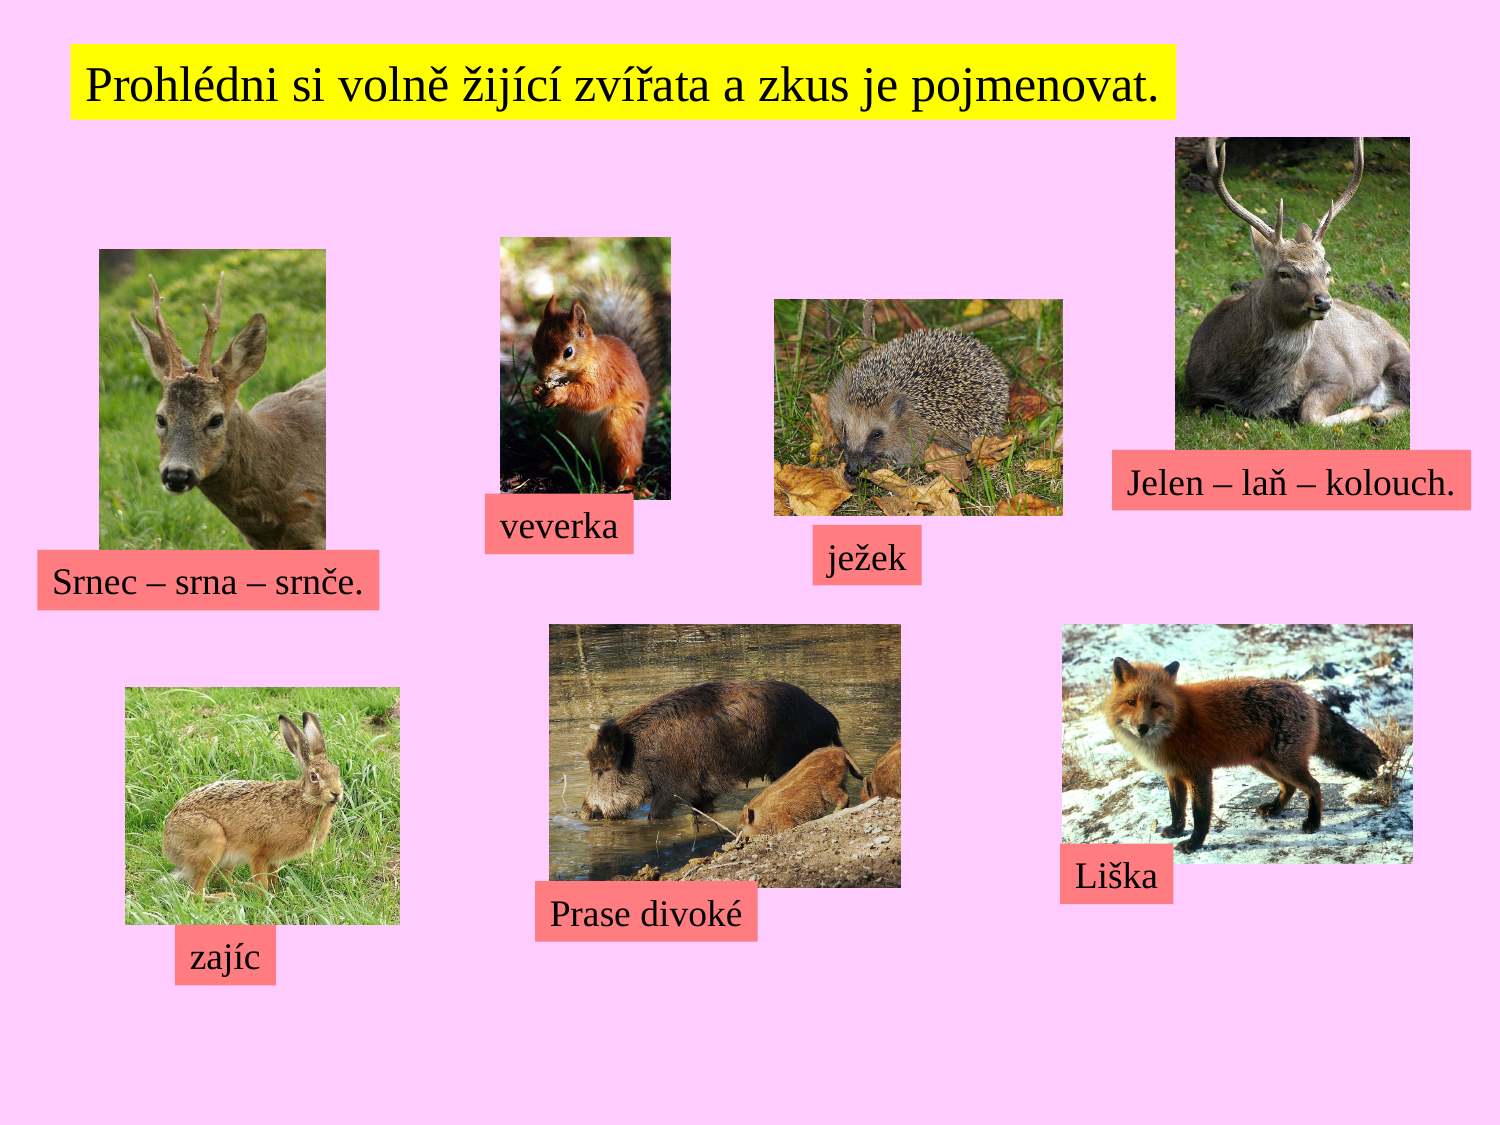

Prohlédni si volně žijící zvířata a zkus je pojmenovat.
Jelen – laň – kolouch.
veverka
ježek
Srnec – srna – srnče.
Liška
Prase divoké
zajíc